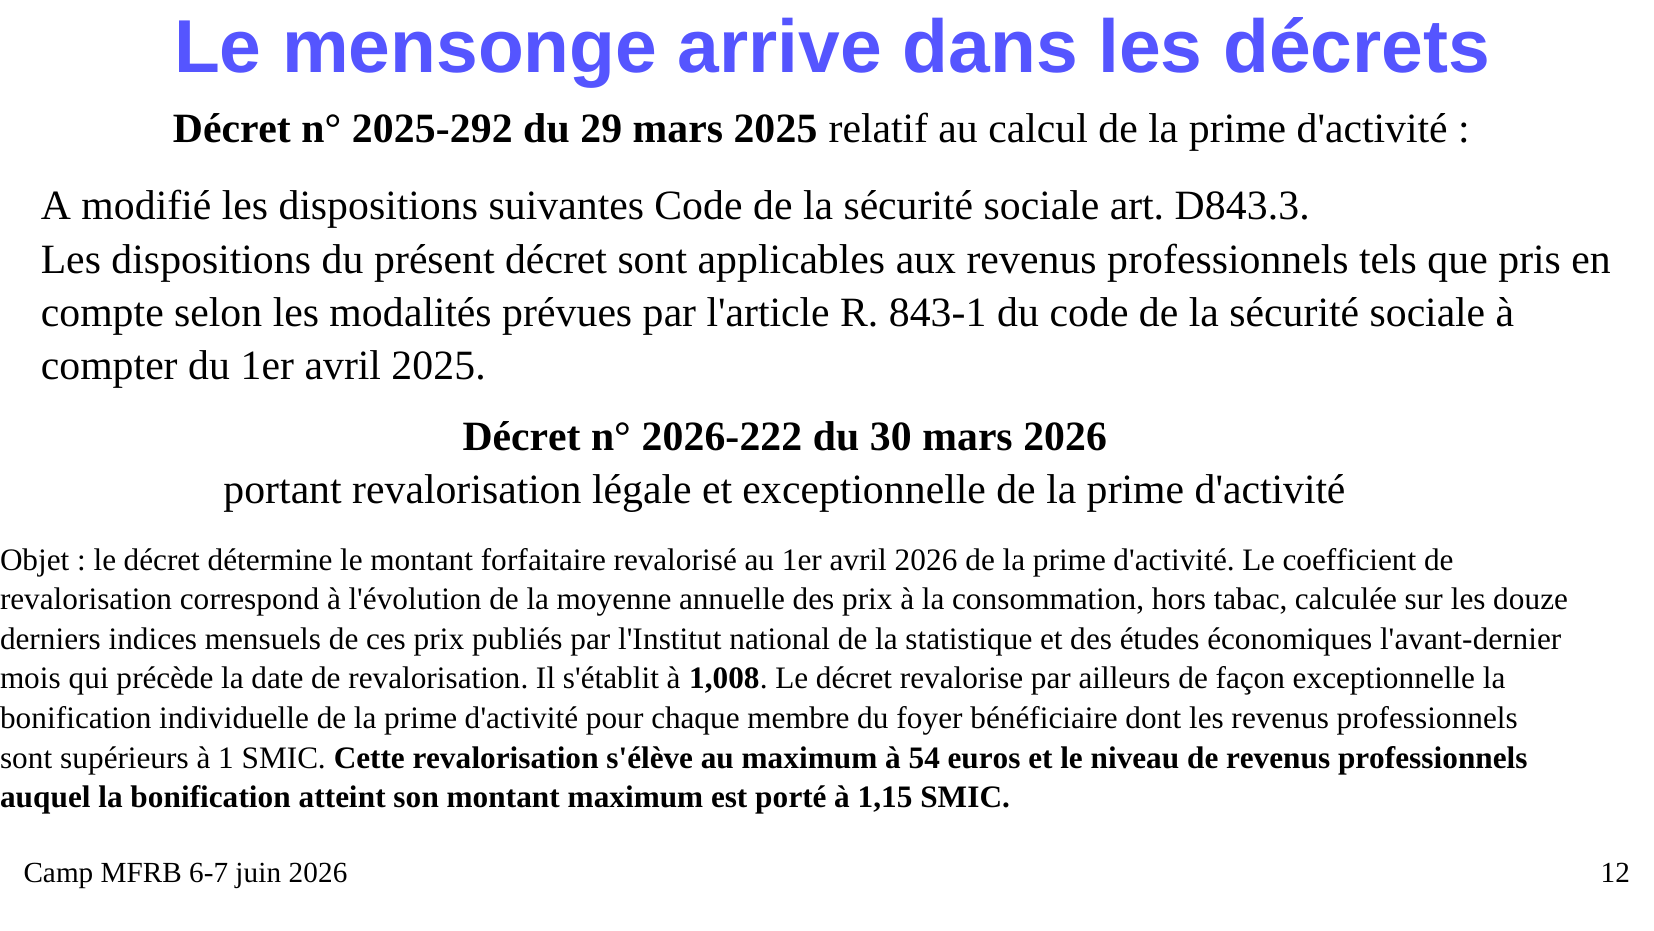

# Le mensonge arrive dans les décrets
Décret n° 2025-292 du 29 mars 2025 relatif au calcul de la prime d'activité :
A modifié les dispositions suivantes Code de la sécurité sociale art. D843.3.
Les dispositions du présent décret sont applicables aux revenus professionnels tels que pris en compte selon les modalités prévues par l'article R. 843-1 du code de la sécurité sociale à compter du 1er avril 2025.
Décret n° 2026-222 du 30 mars 2026
portant revalorisation légale et exceptionnelle de la prime d'activité
Objet : le décret détermine le montant forfaitaire revalorisé au 1er avril 2026 de la prime d'activité. Le coefficient de revalorisation correspond à l'évolution de la moyenne annuelle des prix à la consommation, hors tabac, calculée sur les douze derniers indices mensuels de ces prix publiés par l'Institut national de la statistique et des études économiques l'avant-dernier mois qui précède la date de revalorisation. Il s'établit à 1,008. Le décret revalorise par ailleurs de façon exceptionnelle la bonification individuelle de la prime d'activité pour chaque membre du foyer bénéficiaire dont les revenus professionnels sont supérieurs à 1 SMIC. Cette revalorisation s'élève au maximum à 54 euros et le niveau de revenus professionnels auquel la bonification atteint son montant maximum est porté à 1,15 SMIC.
Camp MFRB 6-7 juin 2026
12